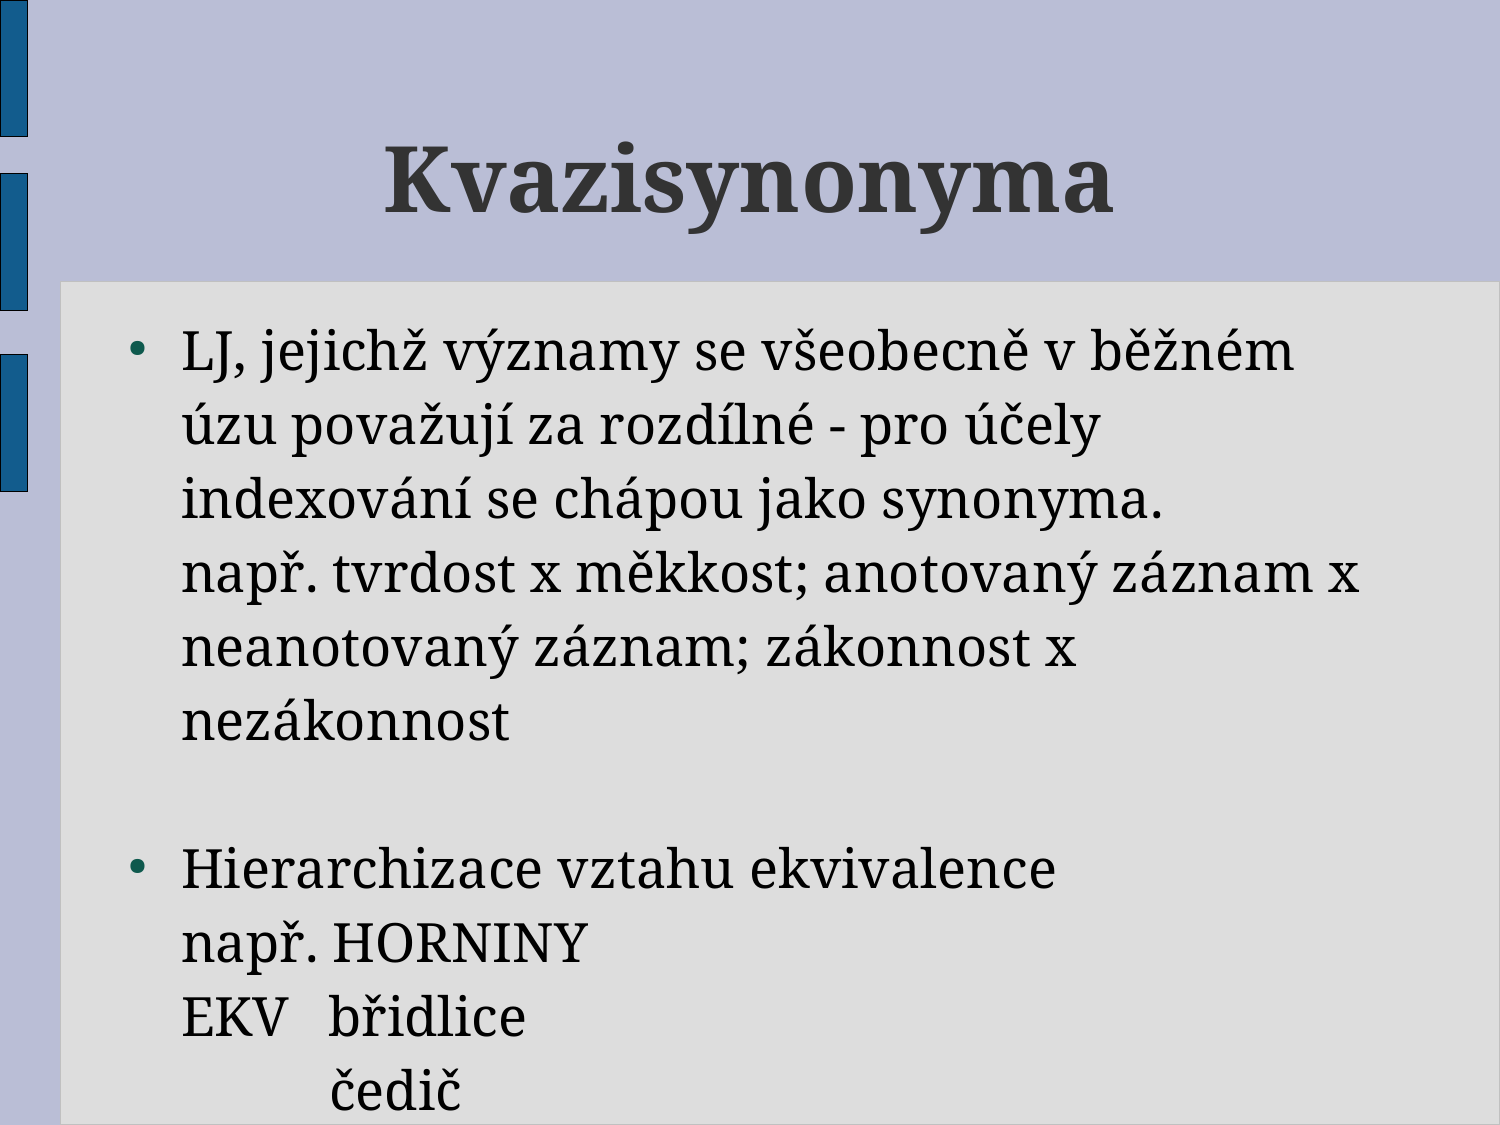

# Kvazisynonyma
LJ, jejichž významy se všeobecně v běžném úzu považují za rozdílné - pro účely indexování se chápou jako synonyma.
např. tvrdost x měkkost; anotovaný záznam x neanotovaný záznam; zákonnost x nezákonnost
Hierarchizace vztahu ekvivalence
např. HORNINY
EKV	břidlice
 čedič
 žula